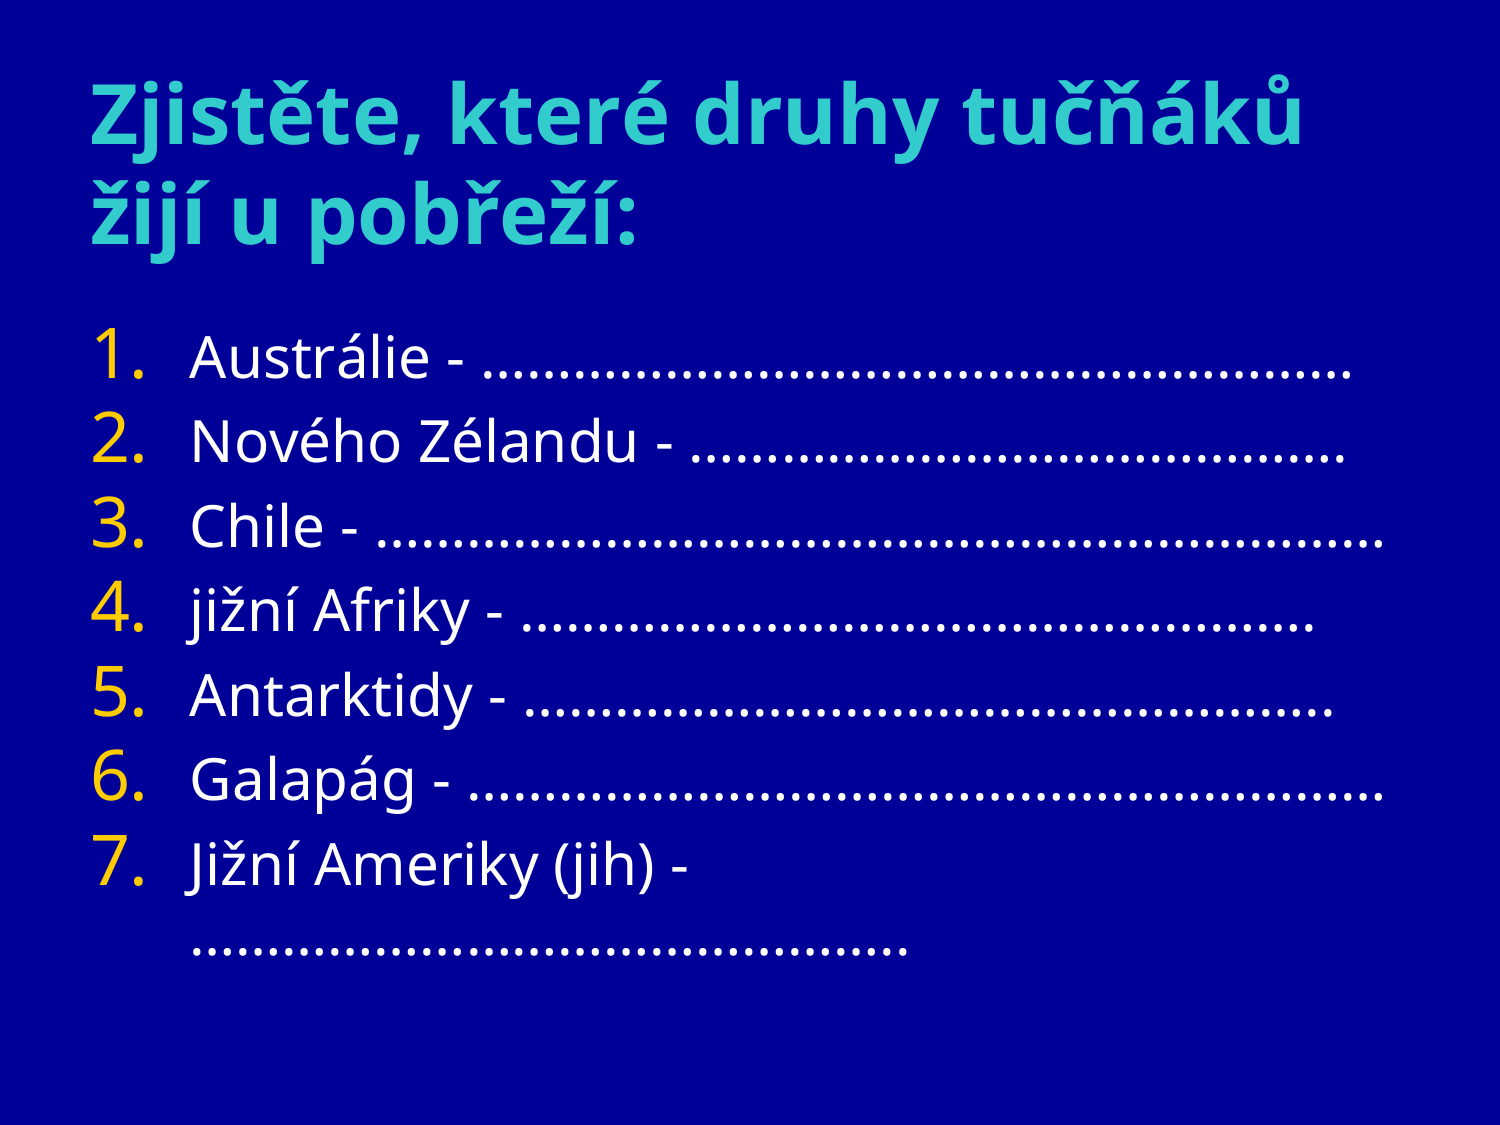

# Zjistěte, které druhy tučňáků žijí u pobřeží:
Austrálie - …………………………………………………
Nového Zélandu - …………………………………….
Chile - …………………………………………………………
jižní Afriky - …………………………………………….
Antarktidy - ……………………………………………..
Galapág - ……………………………………………………
Jižní Ameriky (jih) - ………………………………………..